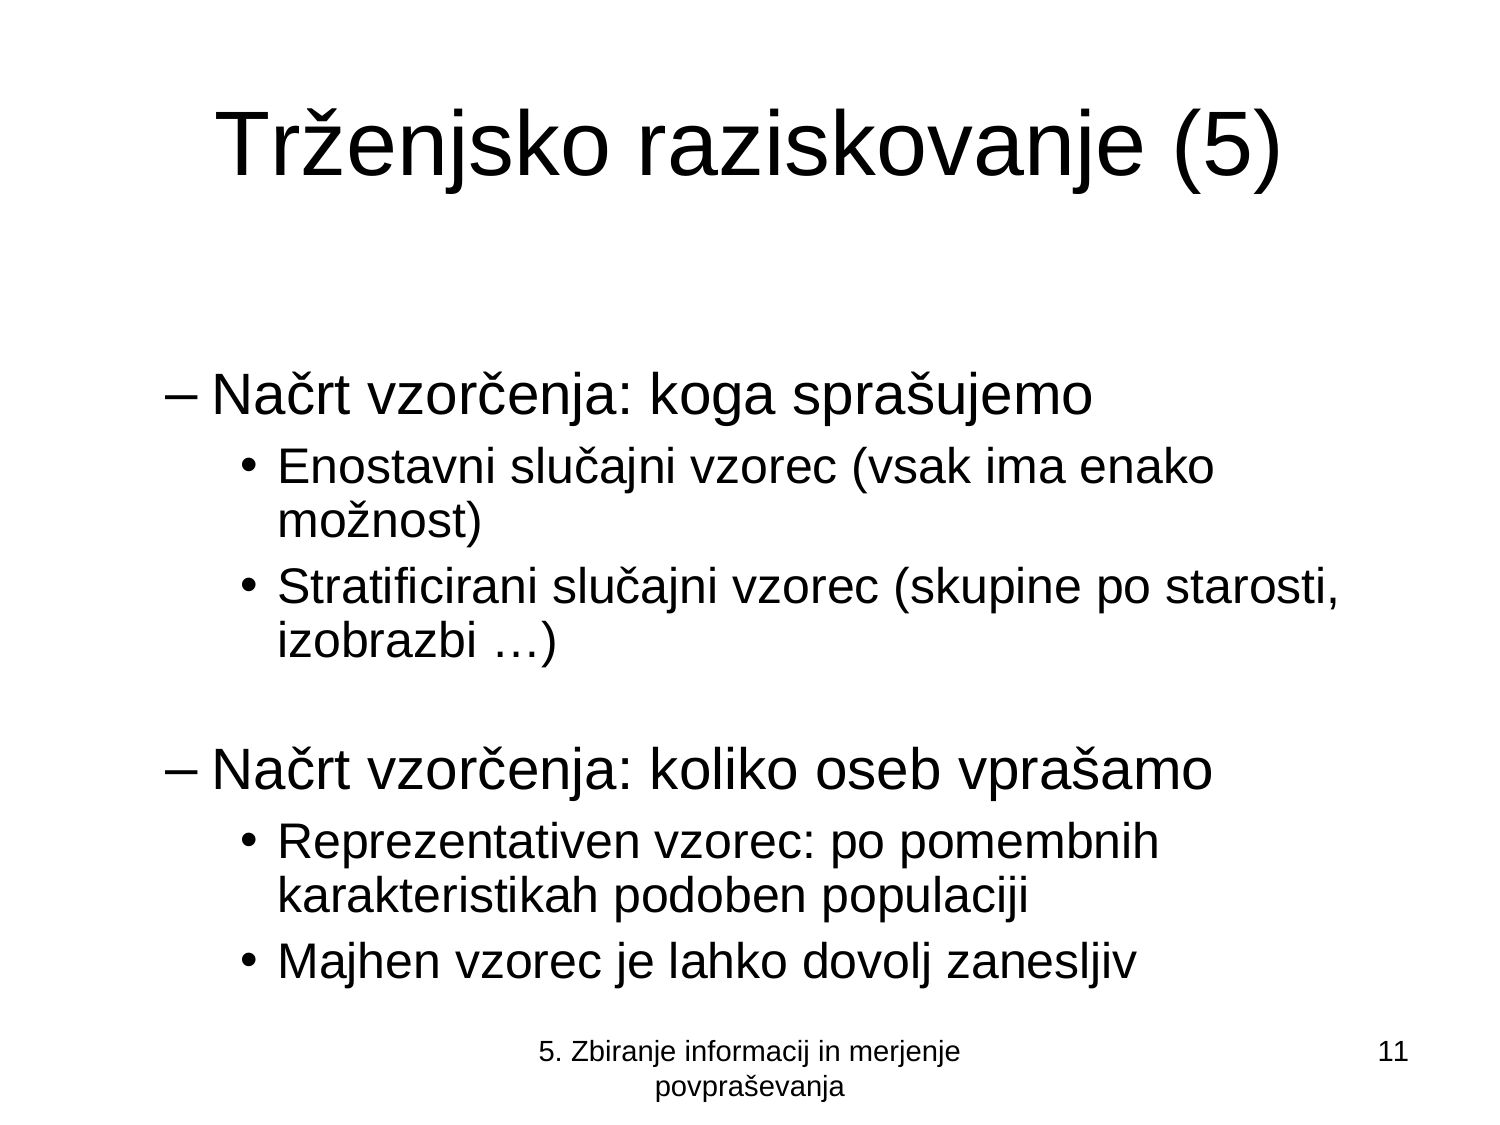

# Trženjsko raziskovanje (5)
Načrt vzorčenja: koga sprašujemo
Enostavni slučajni vzorec (vsak ima enako možnost)
Stratificirani slučajni vzorec (skupine po starosti, izobrazbi …)
Načrt vzorčenja: koliko oseb vprašamo
Reprezentativen vzorec: po pomembnih karakteristikah podoben populaciji
Majhen vzorec je lahko dovolj zanesljiv
5. Zbiranje informacij in merjenje povpraševanja